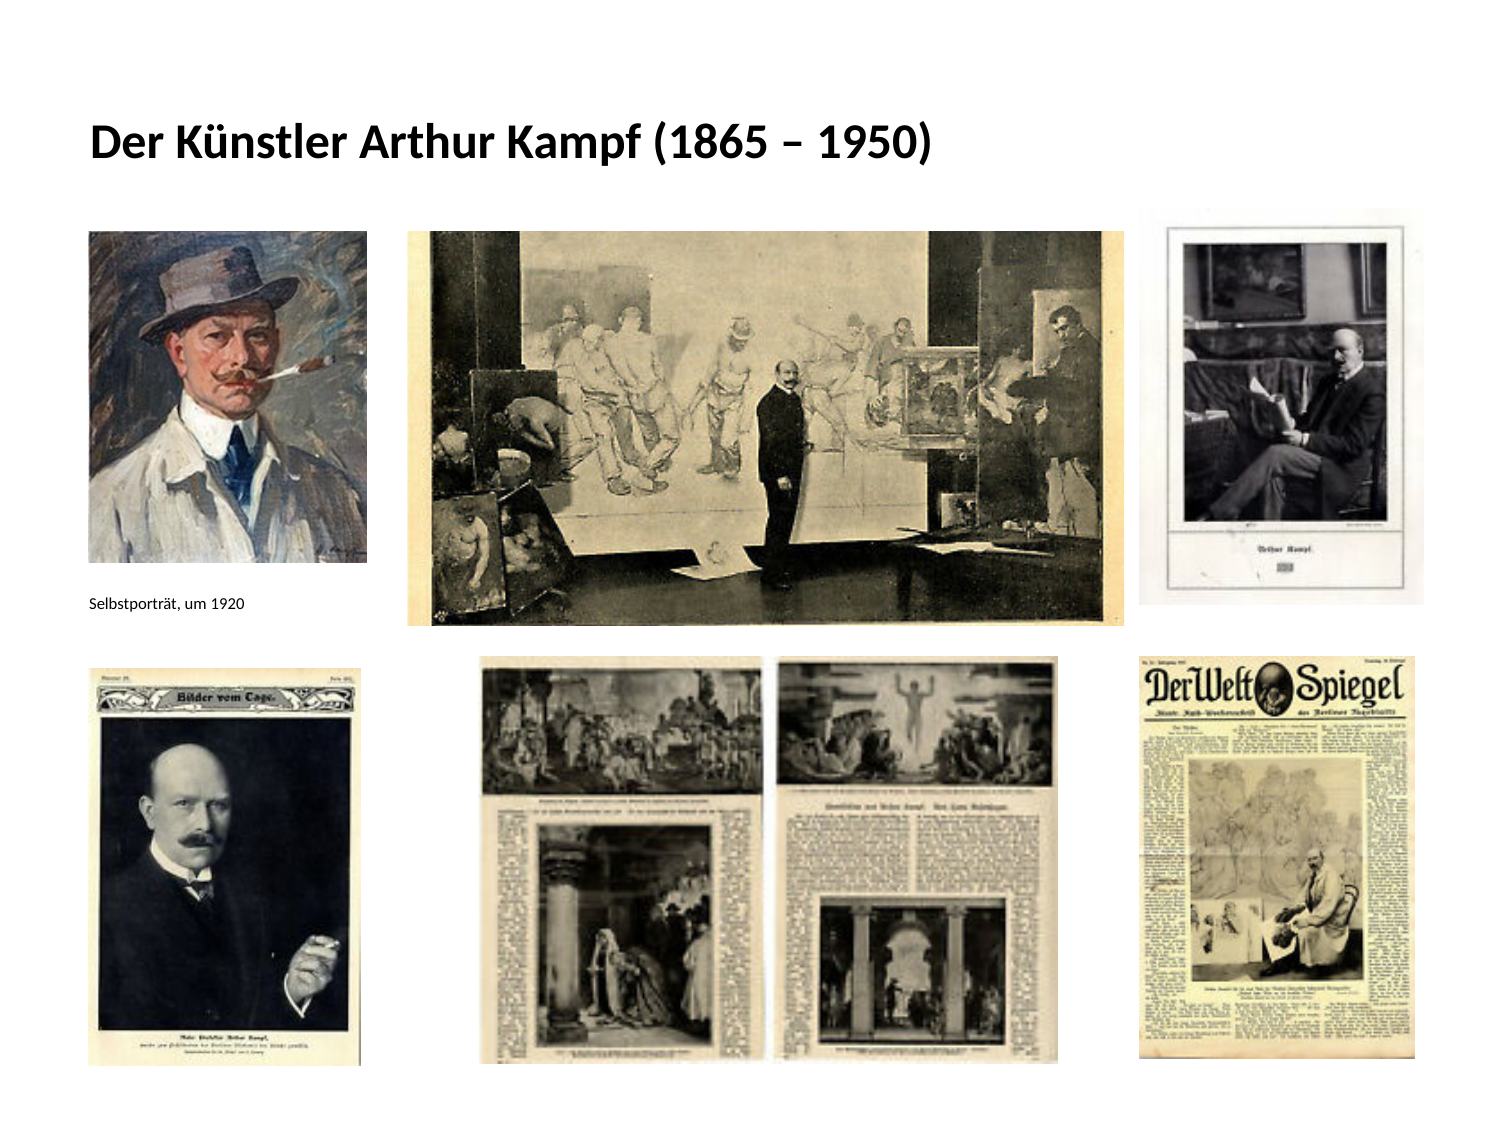

# Der Künstler Arthur Kampf (1865 – 1950)
Selbstporträt, um 1920